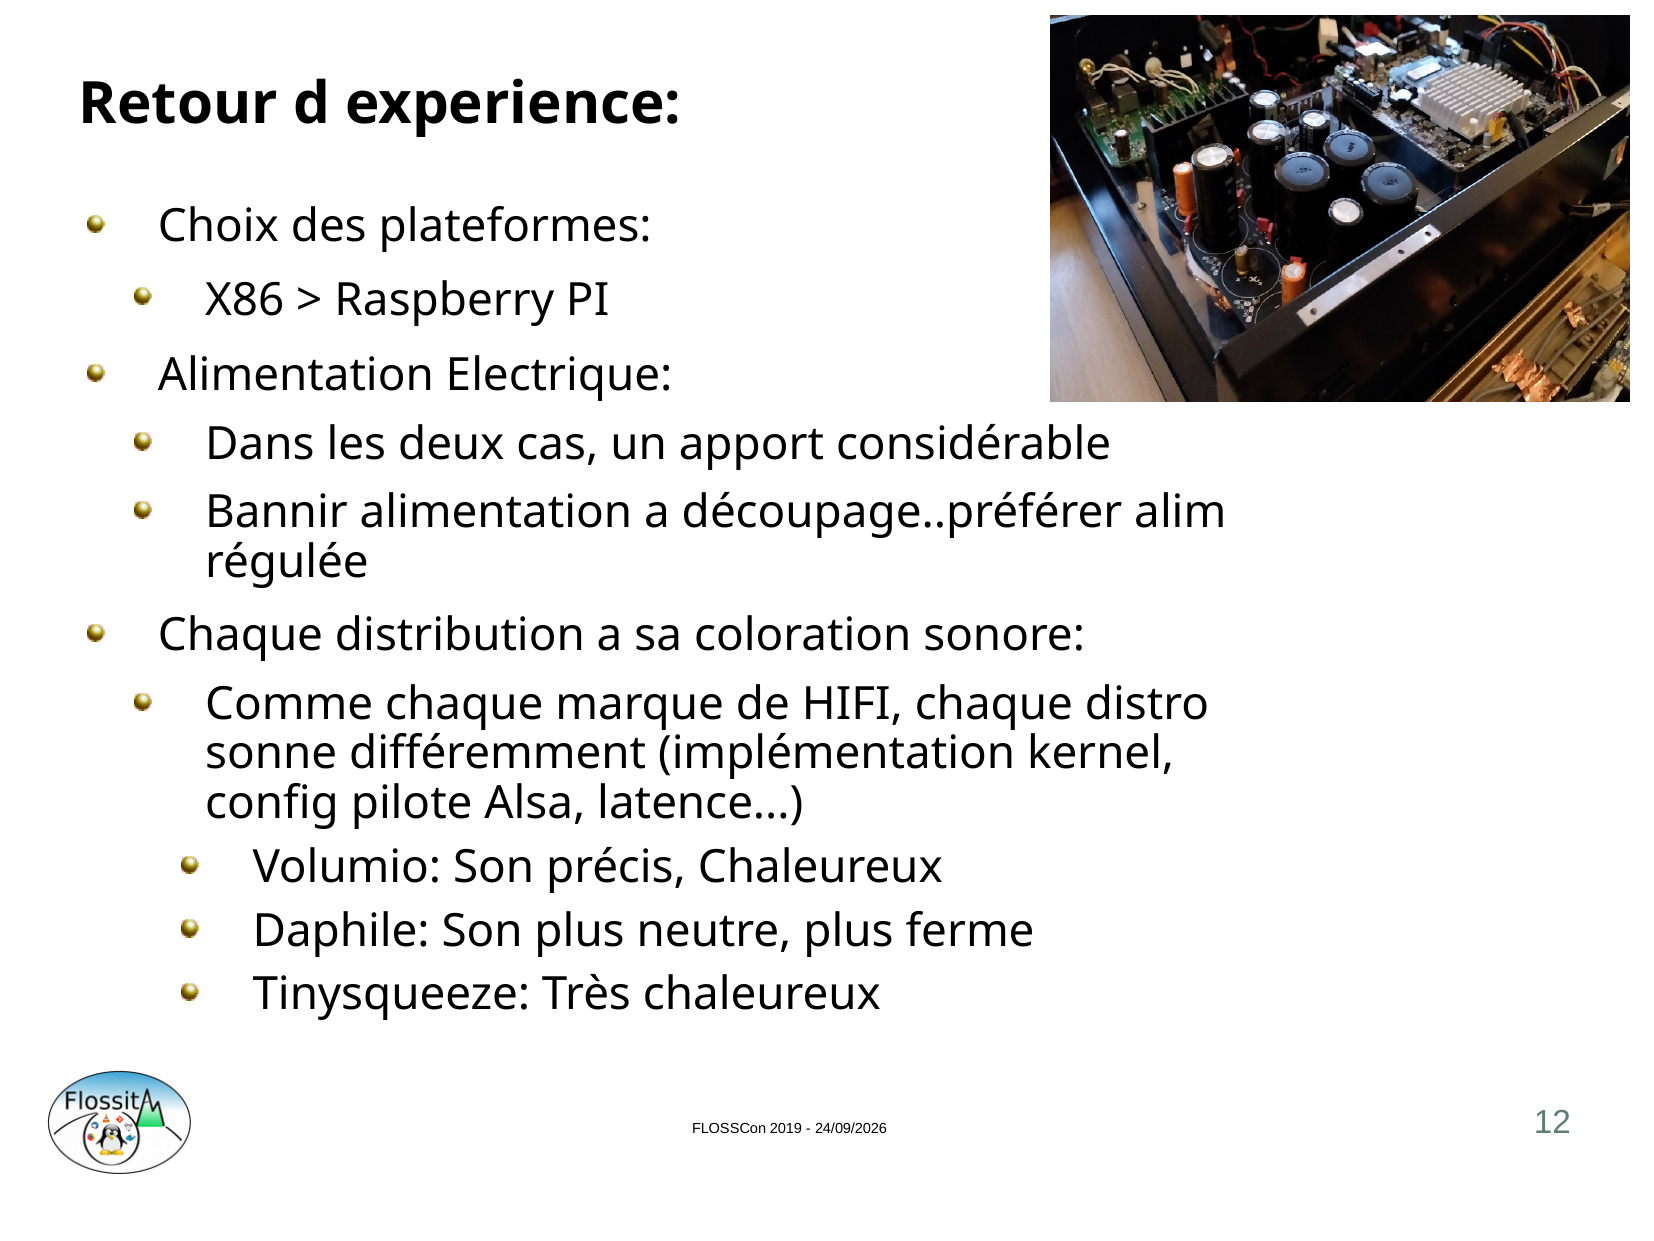

Retour d experience:
# Choix des plateformes:
X86 > Raspberry PI
Alimentation Electrique:
Dans les deux cas, un apport considérable
Bannir alimentation a découpage..préférer alim régulée
Chaque distribution a sa coloration sonore:
Comme chaque marque de HIFI, chaque distro sonne différemment (implémentation kernel, config pilote Alsa, latence...)
Volumio: Son précis, Chaleureux
Daphile: Son plus neutre, plus ferme
Tinysqueeze: Très chaleureux
12